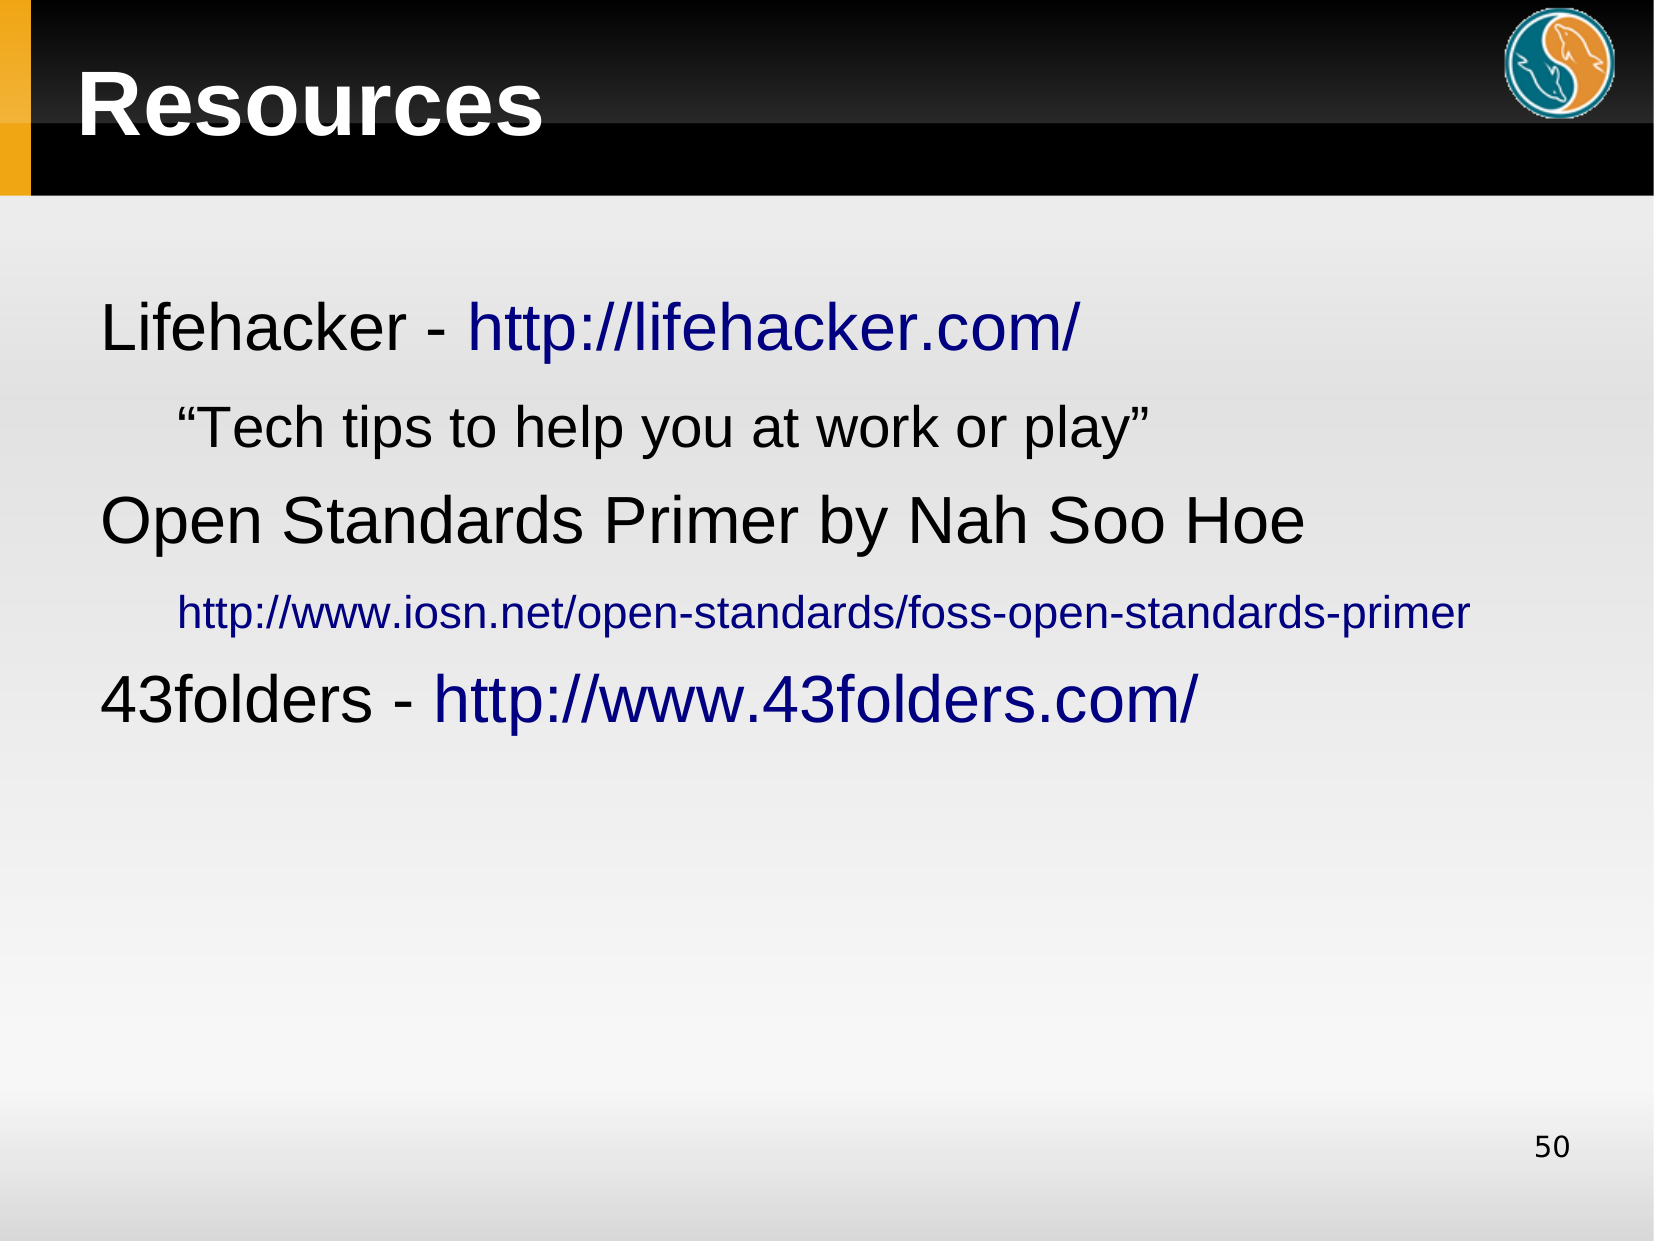

# Resources
Lifehacker - http://lifehacker.com/
“Tech tips to help you at work or play”
Open Standards Primer by Nah Soo Hoe
http://www.iosn.net/open-standards/foss-open-standards-primer
43folders - http://www.43folders.com/
50